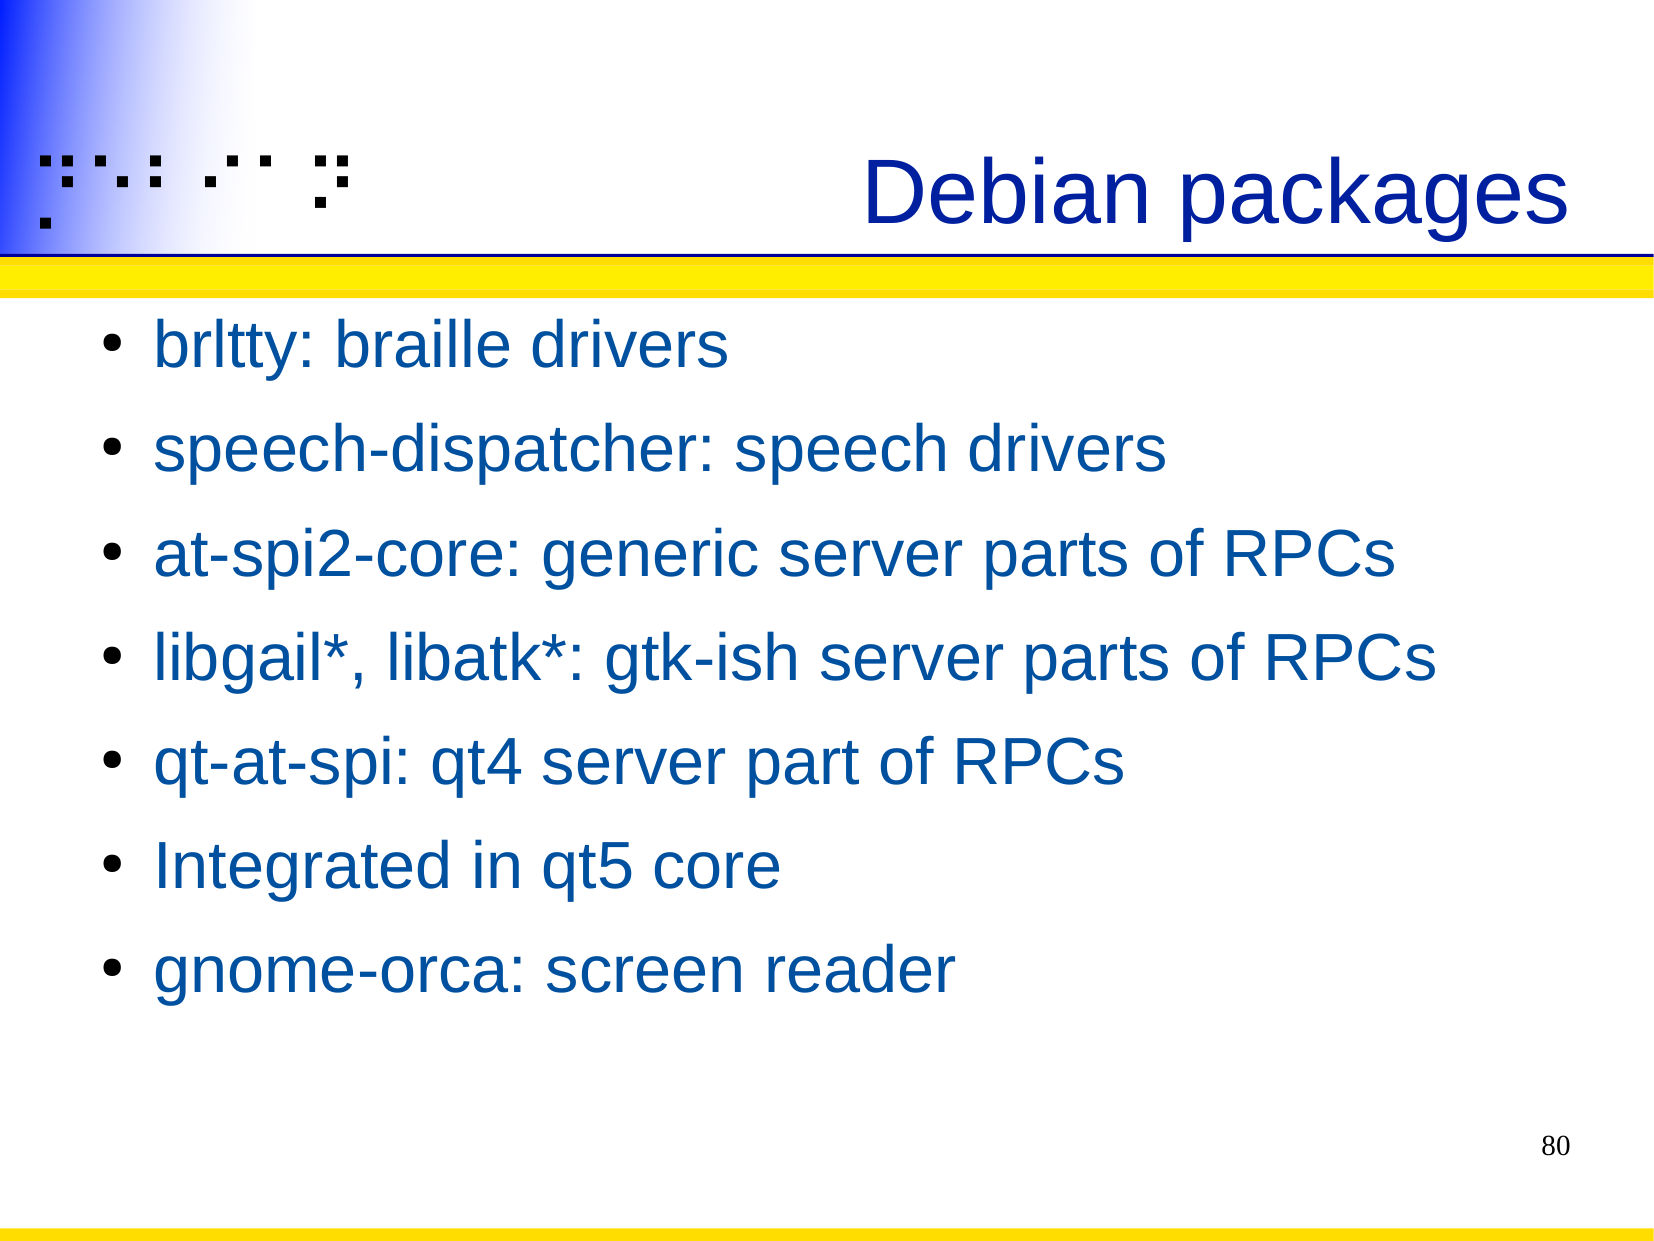

# Debian packages
brltty: braille drivers
speech-dispatcher: speech drivers
at-spi2-core: generic server parts of RPCs
libgail*, libatk*: gtk-ish server parts of RPCs
qt-at-spi: qt4 server part of RPCs
Integrated in qt5 core
gnome-orca: screen reader
80